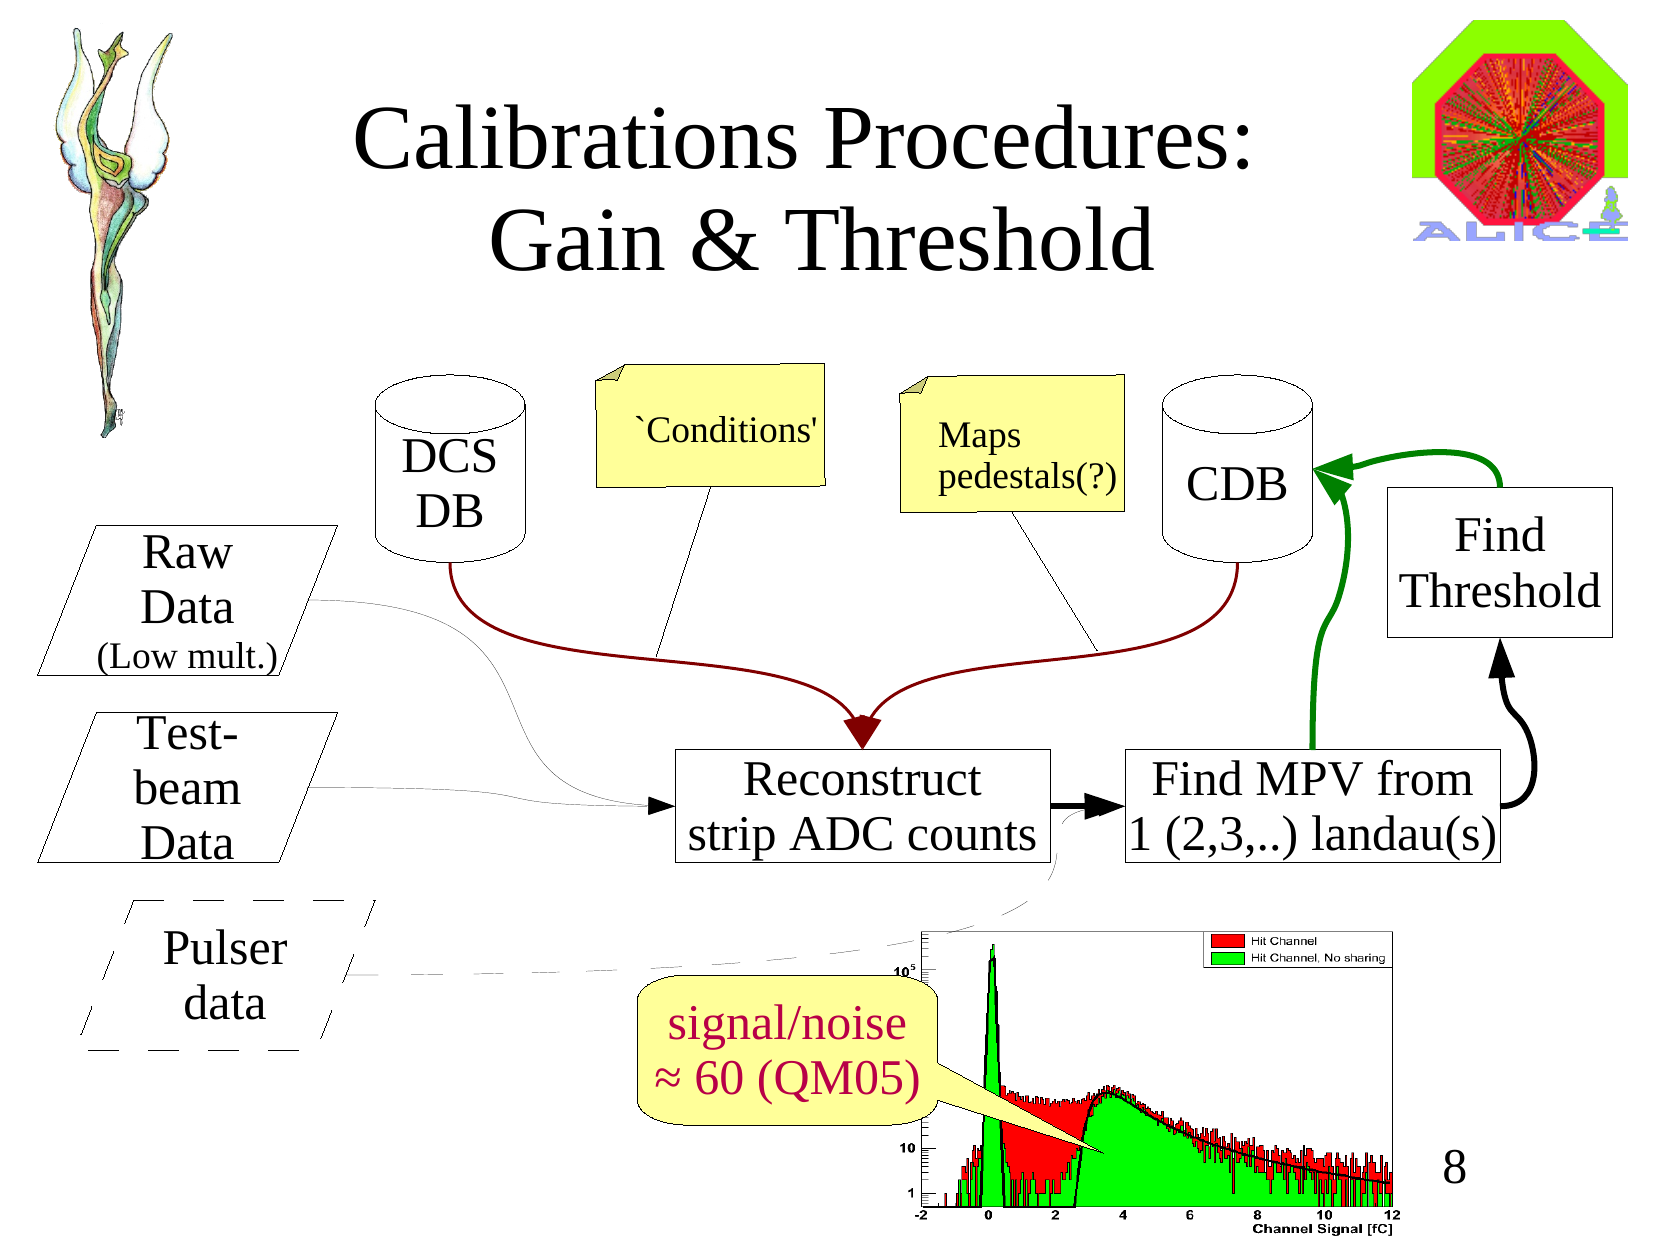

# Calibrations Procedures: Gain & Threshold
`Conditions'
DCS
DB
Maps
pedestals(?)
CDB
Find
Threshold
Raw Data
(Low mult.)
Test-beam
Data
Reconstruct
strip ADC counts
Find MPV from
1 (2,3,..) landau(s)
Pulser
data
signal/noise
≈ 60 (QM05)